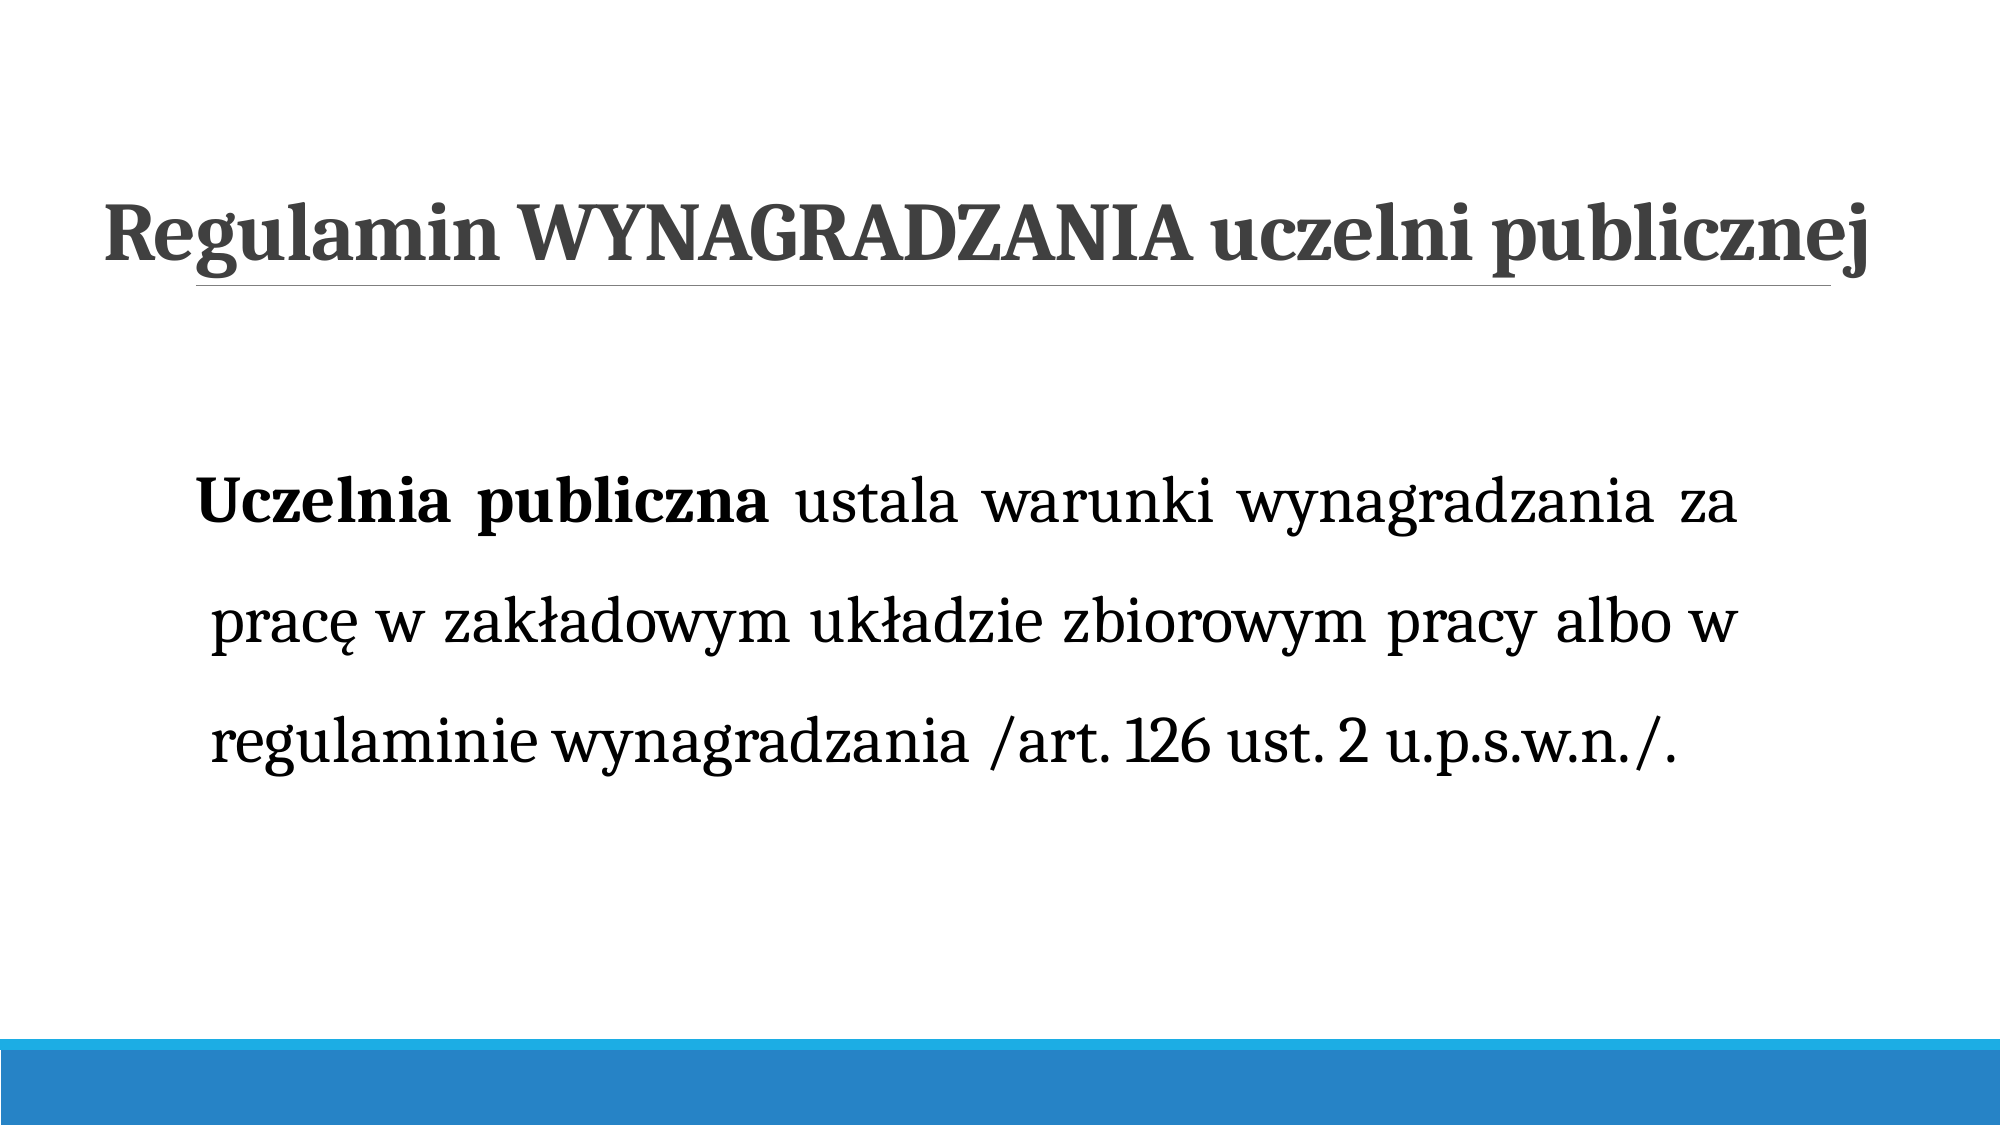

# Regulamin WYNAGRADZANIA uczelni publicznej
Uczelnia publiczna ustala warunki wynagradzania za pracę w zakładowym układzie zbiorowym pracy albo w regulaminie wynagradzania /art. 126 ust. 2 u.p.s.w.n./.